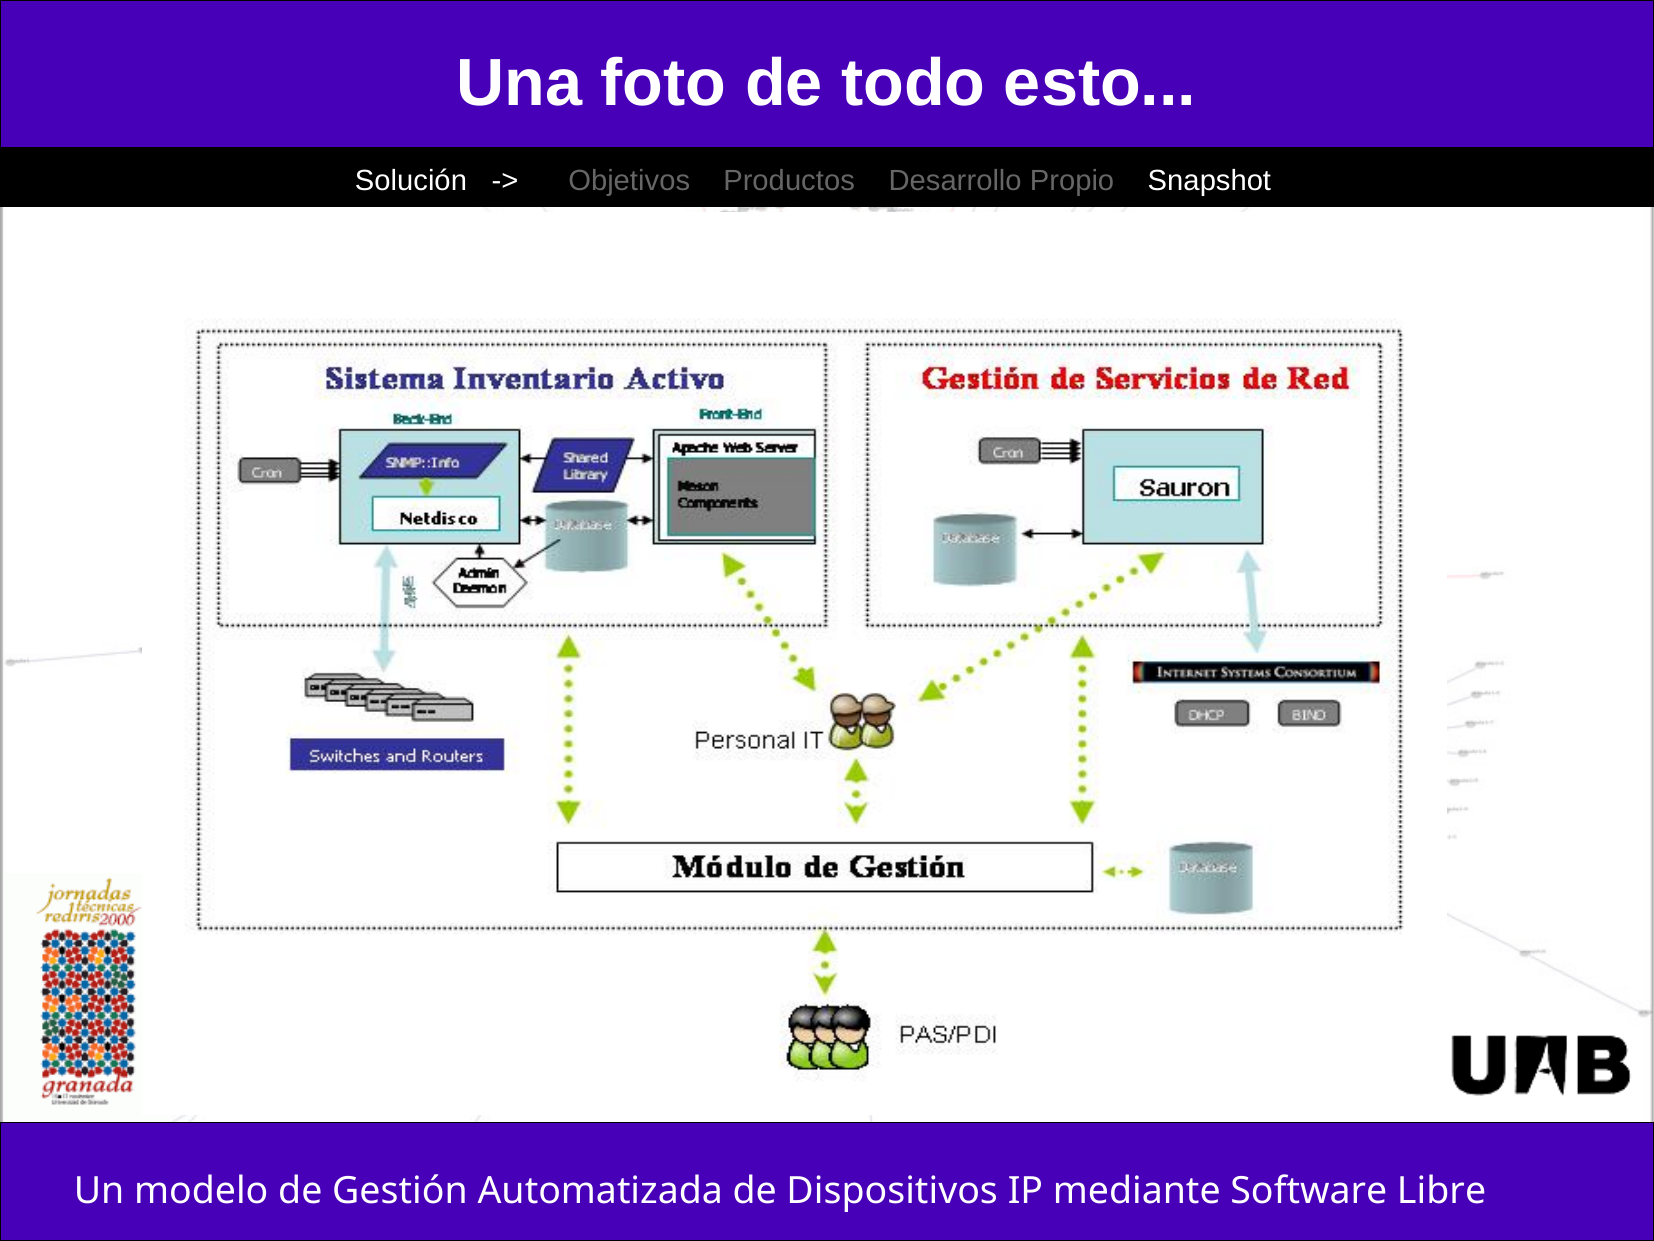

# Una foto de todo esto...
 Solución -> Objetivos Productos Desarrollo Propio Snapshot